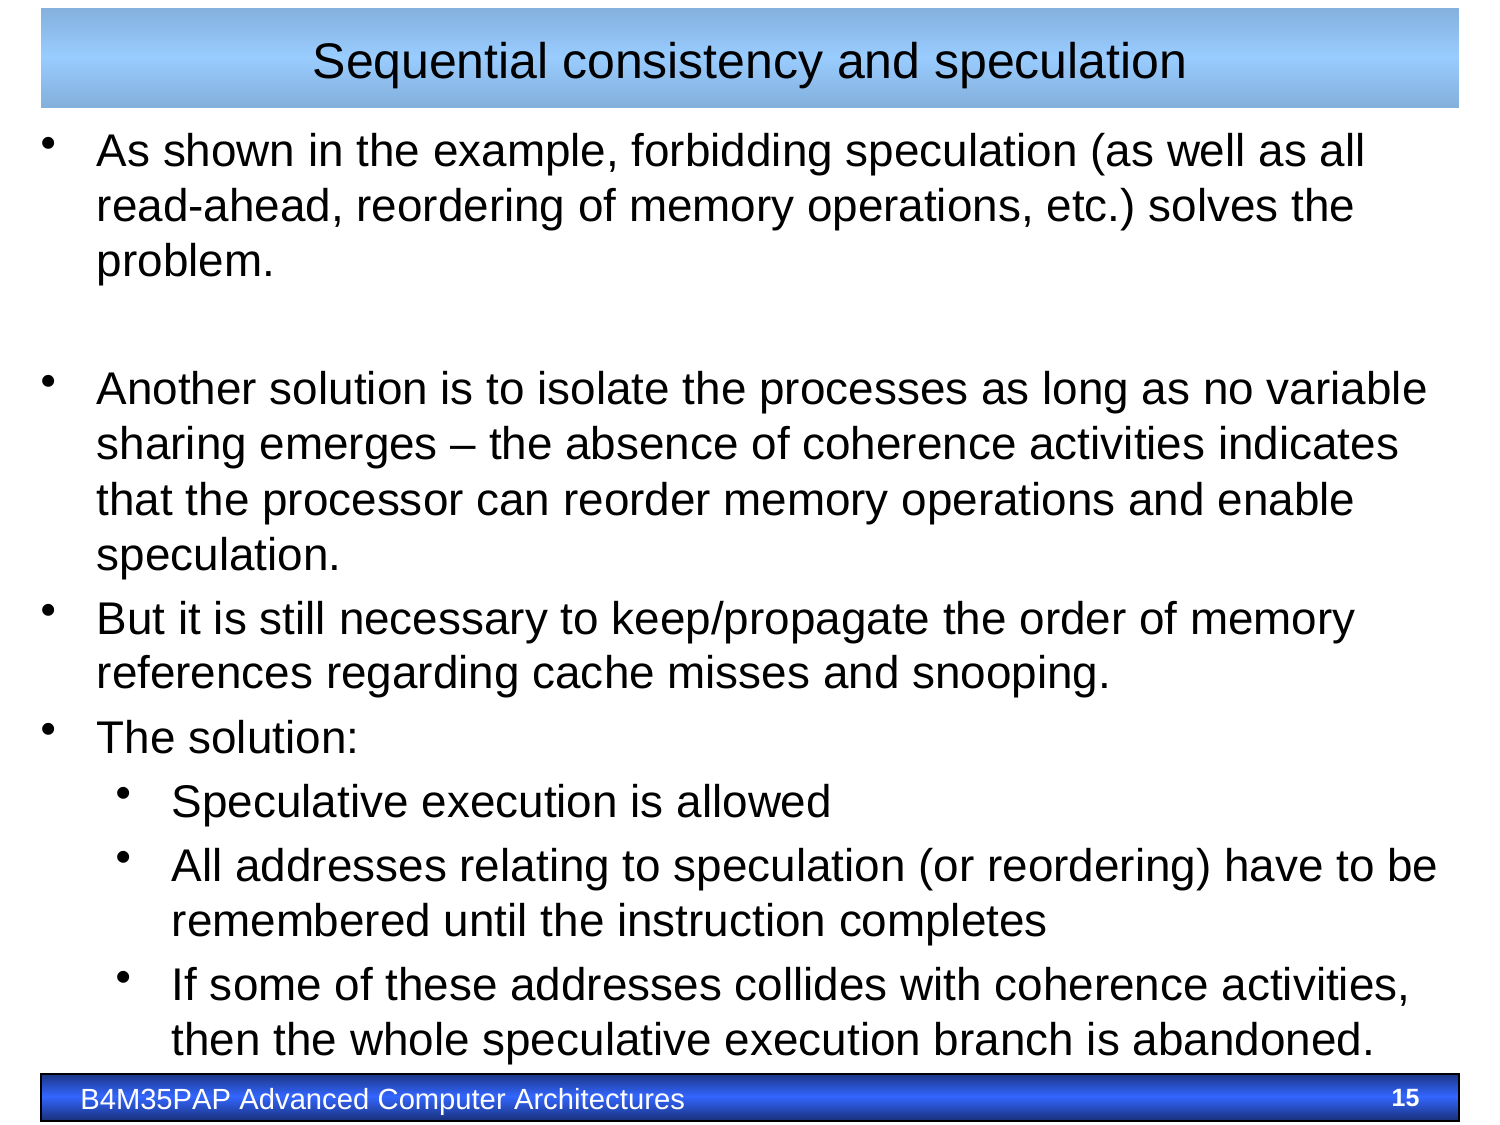

# Sequential consistency and speculation
As shown in the example, forbidding speculation (as well as all read-ahead, reordering of memory operations, etc.) solves the problem.
Another solution is to isolate the processes as long as no variable sharing emerges – the absence of coherence activities indicates that the processor can reorder memory operations and enable speculation.
But it is still necessary to keep/propagate the order of memory references regarding cache misses and snooping.
The solution:
Speculative execution is allowed
All addresses relating to speculation (or reordering) have to be remembered until the instruction completes
If some of these addresses collides with coherence activities, then the whole speculative execution branch is abandoned.